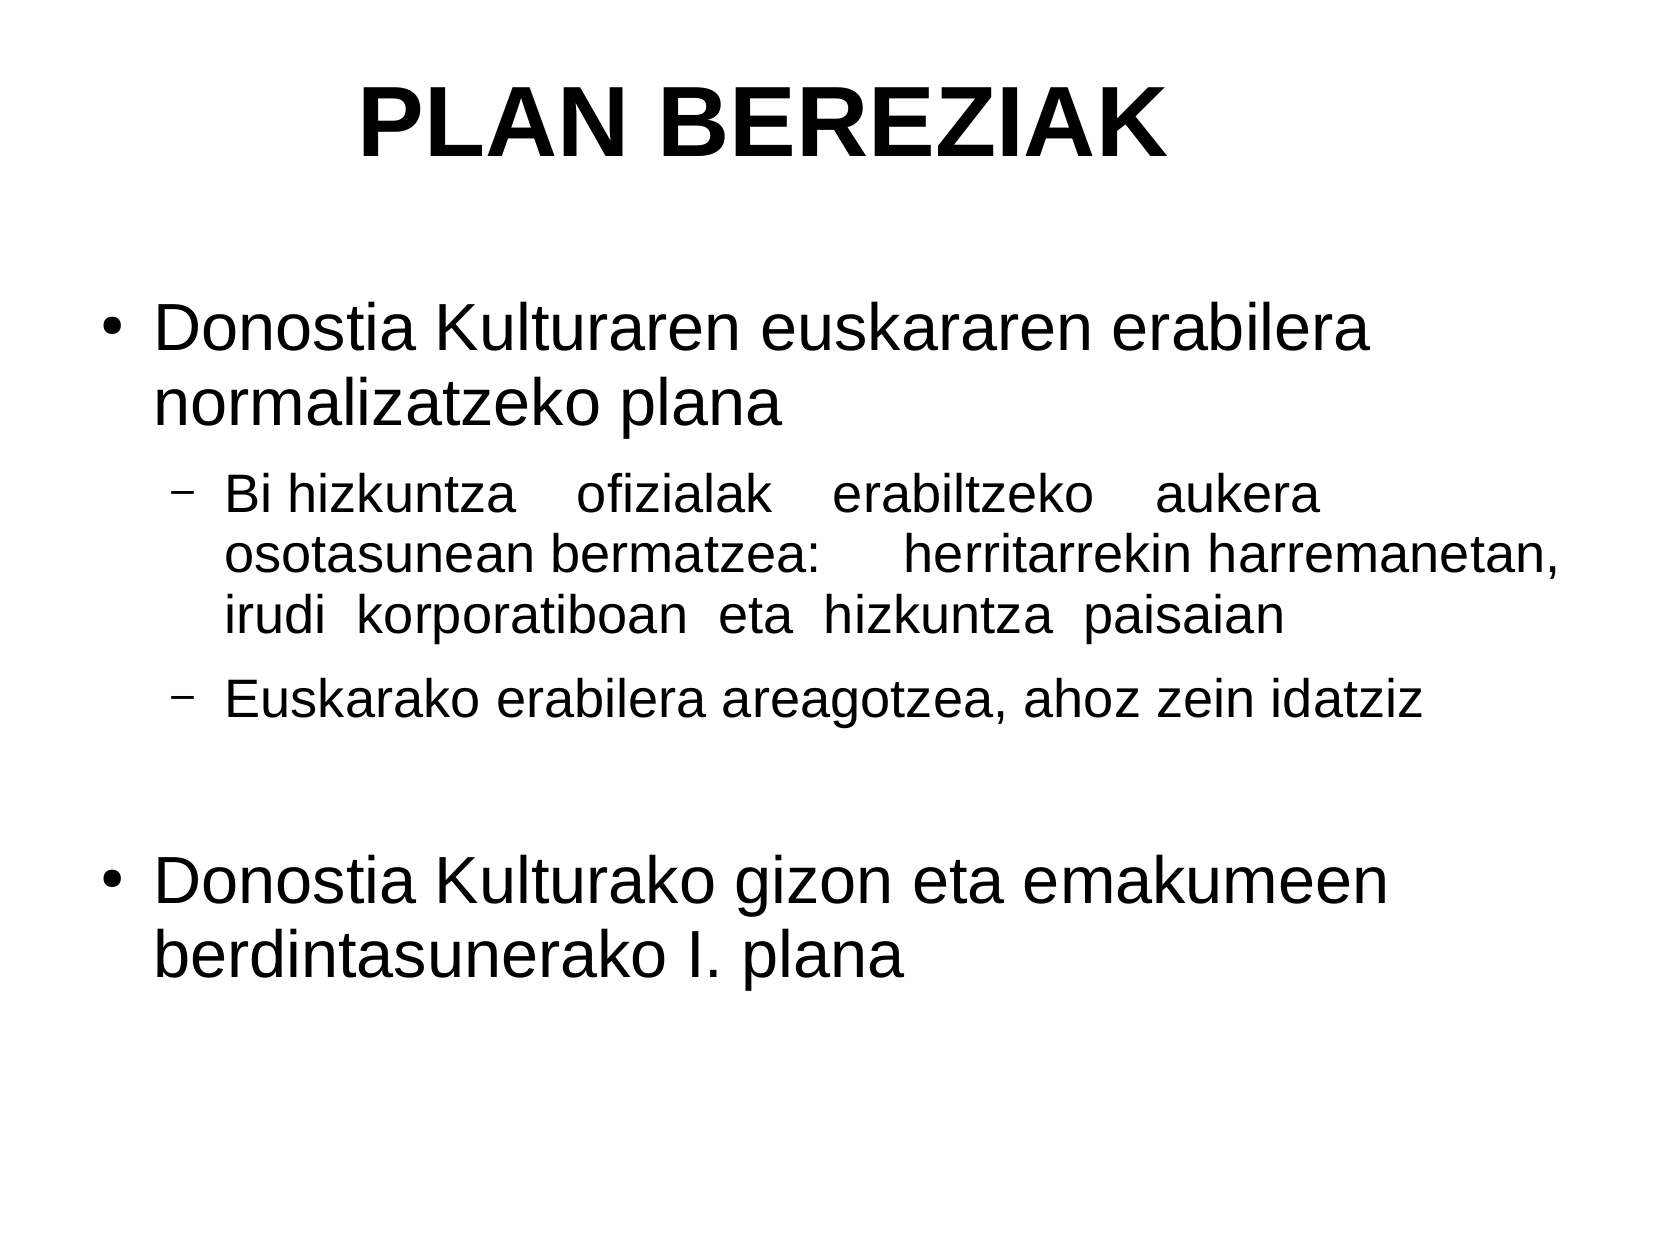

PLAN BEREZIAK
# Donostia Kulturaren euskararen erabilera normalizatzeko plana
Bi hizkuntza ofizialak erabiltzeko aukera osotasunean bermatzea: 	 herritarrekin harremanetan, irudi korporatiboan eta hizkuntza paisaian
Euskarako erabilera areagotzea, ahoz zein idatziz
Donostia Kulturako gizon eta emakumeen berdintasunerako I. plana